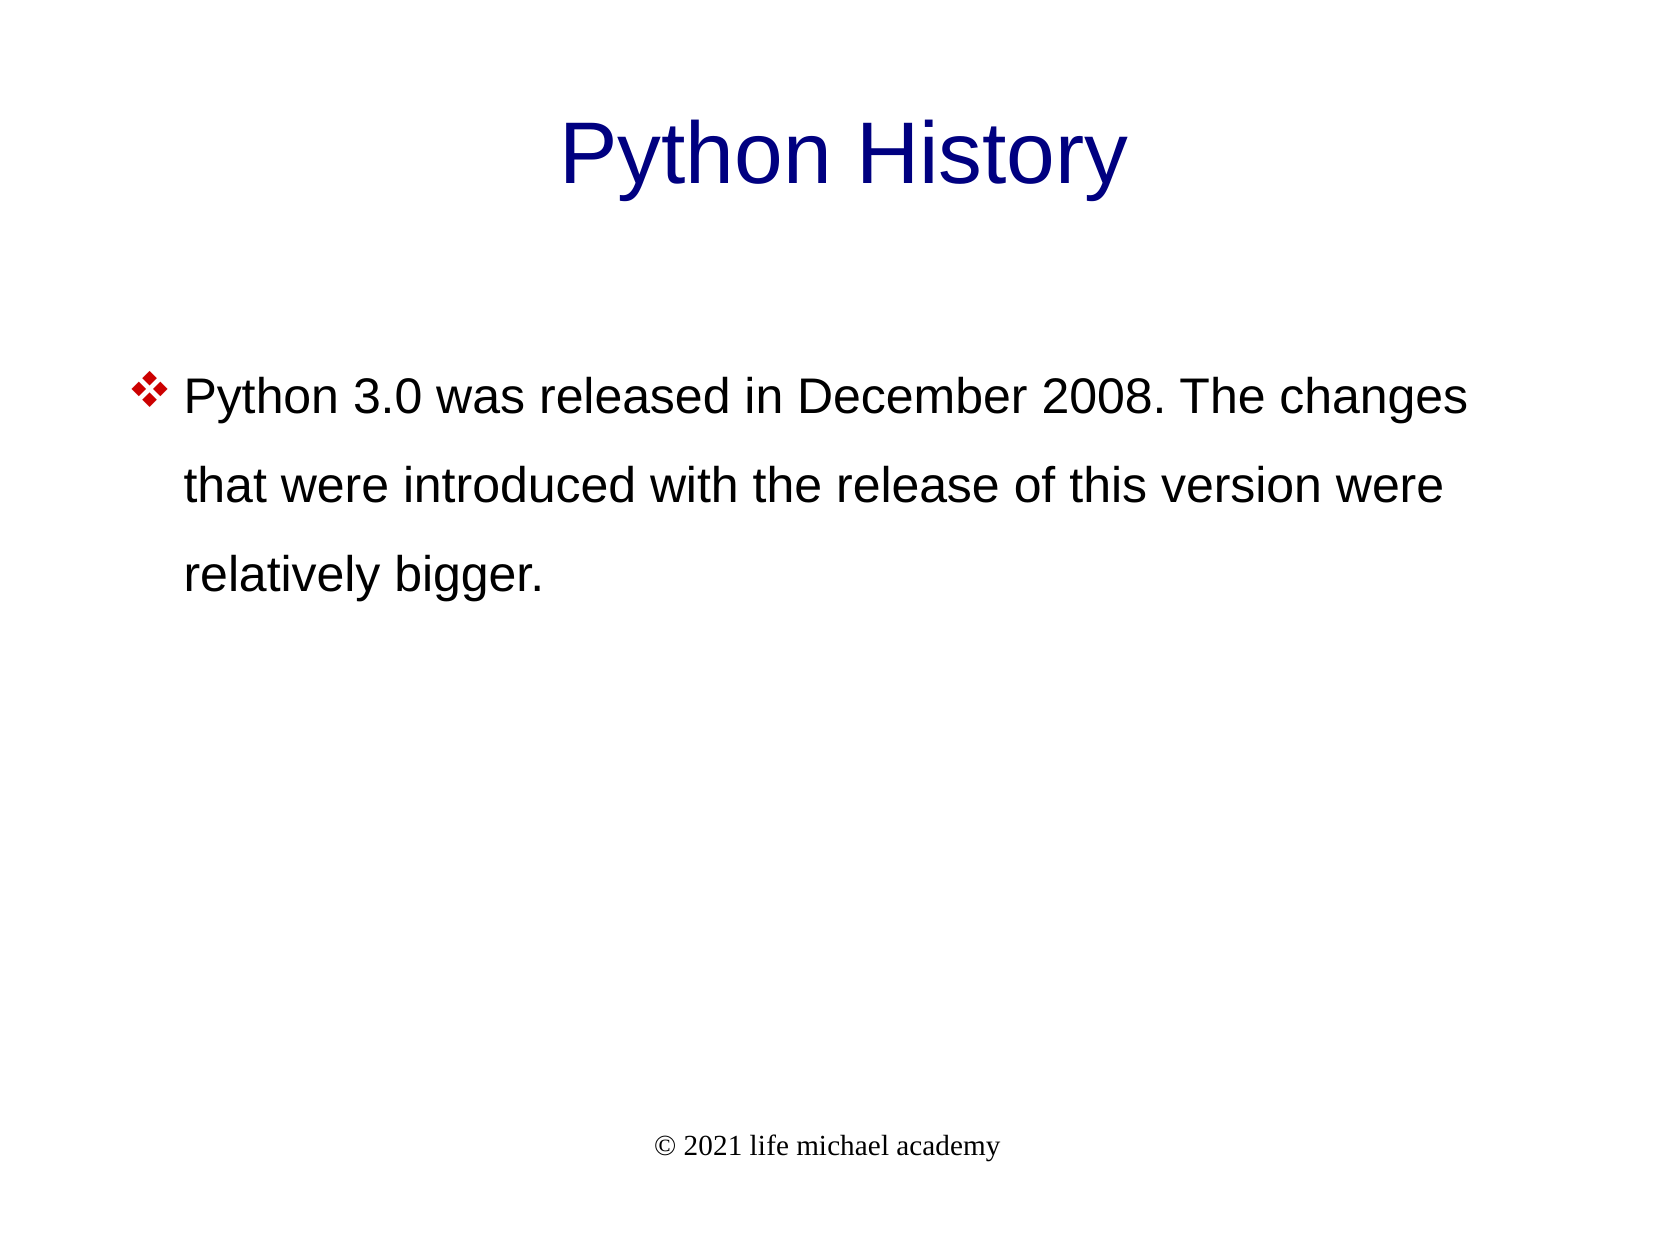

# Python History
Python 3.0 was released in December 2008. The changes that were introduced with the release of this version were relatively bigger.
© 2021 life michael academy